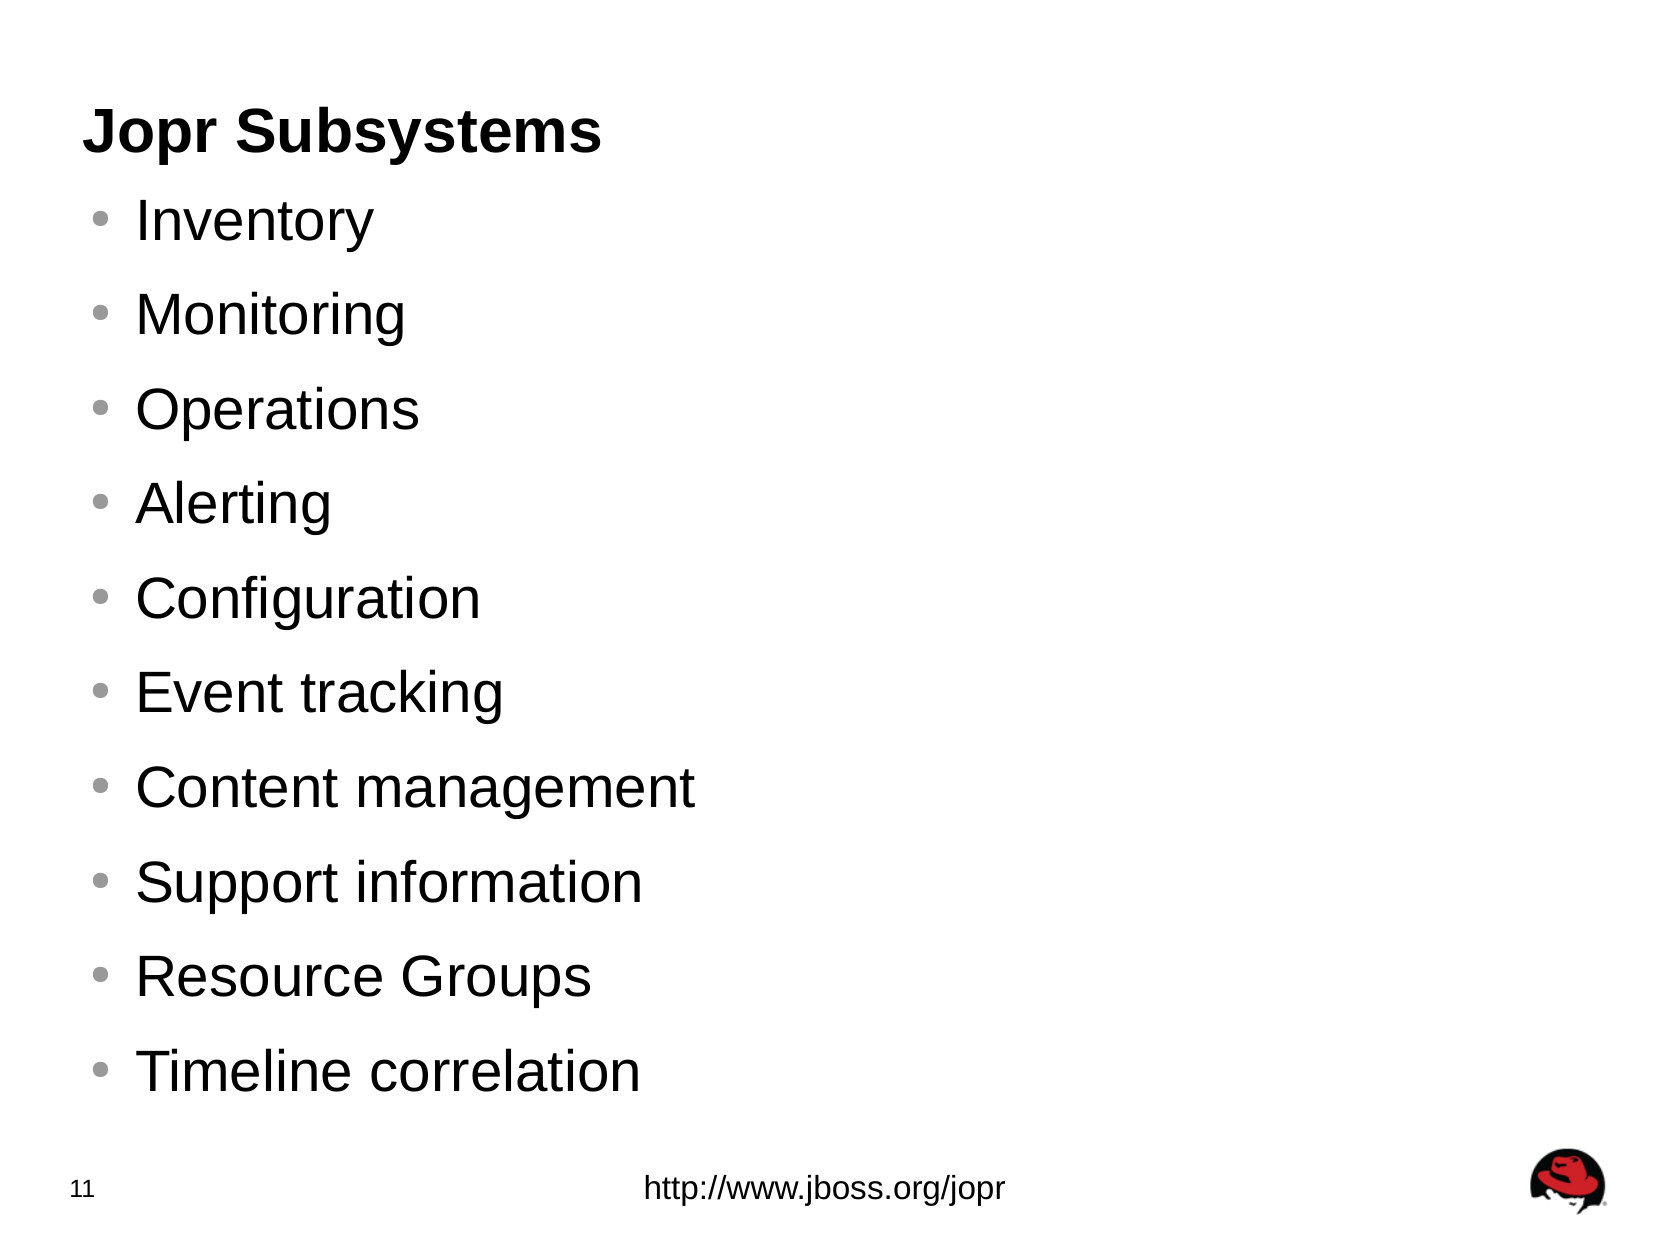

# Jopr Subsystems
Inventory
Monitoring
Operations
Alerting
Configuration
Event tracking
Content management
Support information
Resource Groups
Timeline correlation